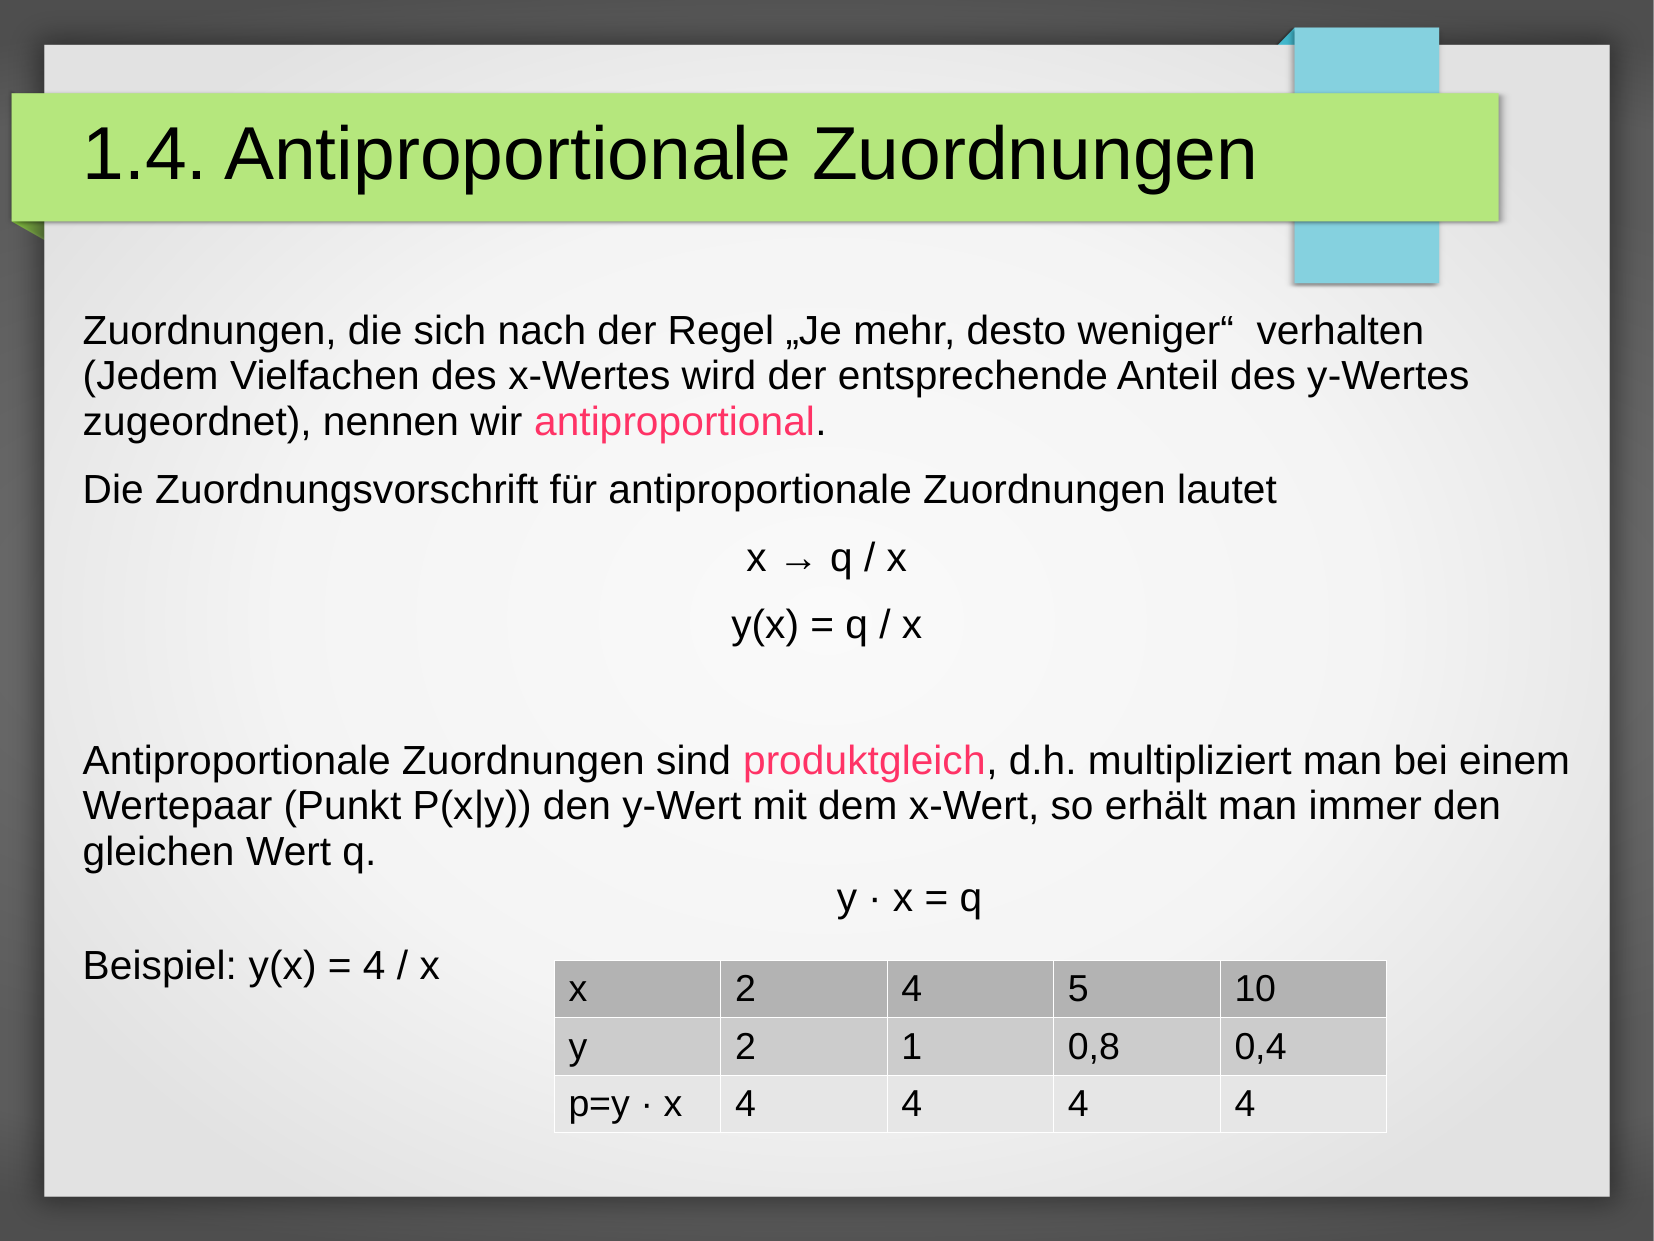

# 1.4. Antiproportionale Zuordnungen
Zuordnungen, die sich nach der Regel „Je mehr, desto weniger“ verhalten (Jedem Vielfachen des x-Wertes wird der entsprechende Anteil des y-Wertes zugeordnet), nennen wir antiproportional.
Die Zuordnungsvorschrift für antiproportionale Zuordnungen lautet
x → q / x
y(x) = q / x
Antiproportionale Zuordnungen sind produktgleich, d.h. multipliziert man bei einem Wertepaar (Punkt P(x|y)) den y-Wert mit dem x-Wert, so erhält man immer den gleichen Wert q.
 y · x = q
Beispiel:					y(x) = 4 / x
| x | 2 | 4 | 5 | 10 |
| --- | --- | --- | --- | --- |
| y | 2 | 1 | 0,8 | 0,4 |
| p=y · x | 4 | 4 | 4 | 4 |